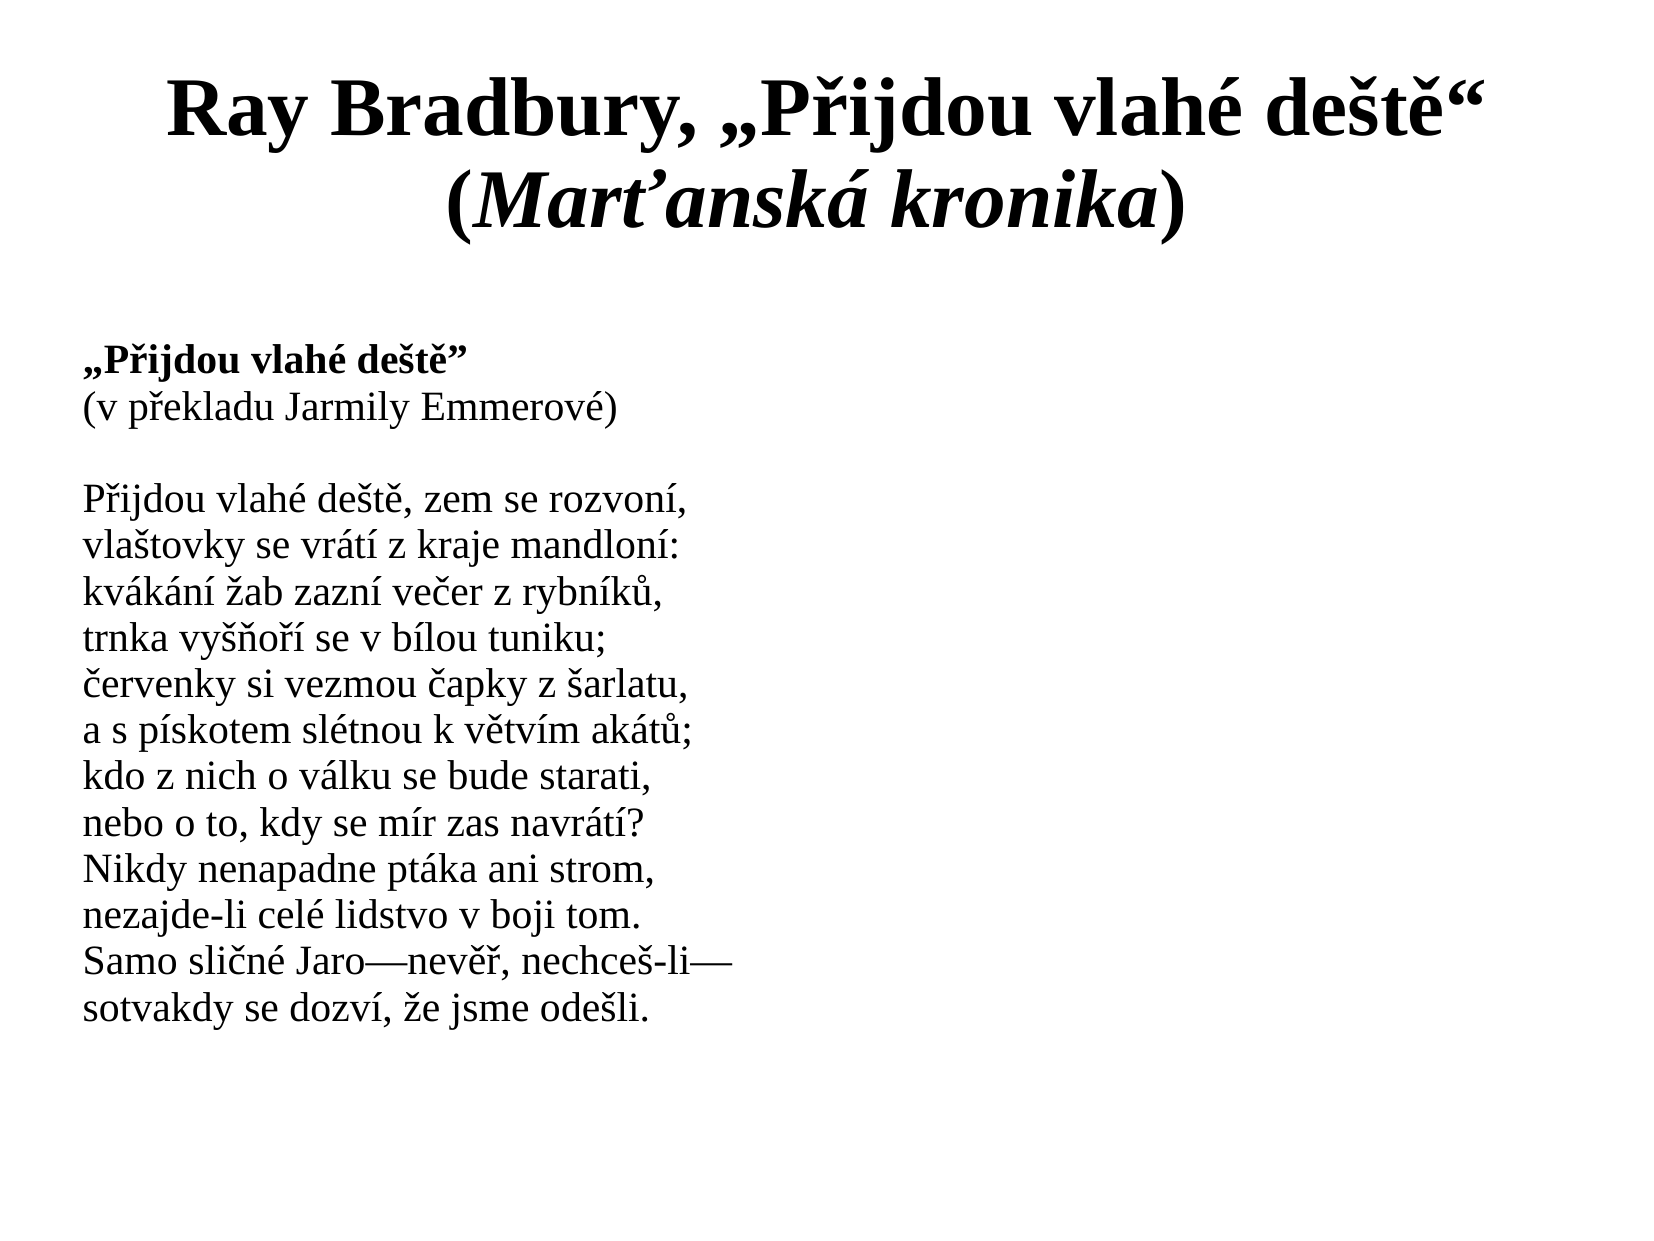

# Ray Bradbury, „Přijdou vlahé deště“ (Marťanská kronika)
„Přijdou vlahé deště”
(v překladu Jarmily Emmerové)
Přijdou vlahé deště, zem se rozvoní,
vlaštovky se vrátí z kraje mandloní:
kvákání žab zazní večer z rybníků,
trnka vyšňoří se v bílou tuniku;
červenky si vezmou čapky z šarlatu,
a s pískotem slétnou k větvím akátů;
kdo z nich o válku se bude starati,
nebo o to, kdy se mír zas navrátí?
Nikdy nenapadne ptáka ani strom,
nezajde-li celé lidstvo v boji tom.
Samo sličné Jaro—nevěř, nechceš-li—
sotvakdy se dozví, že jsme odešli.